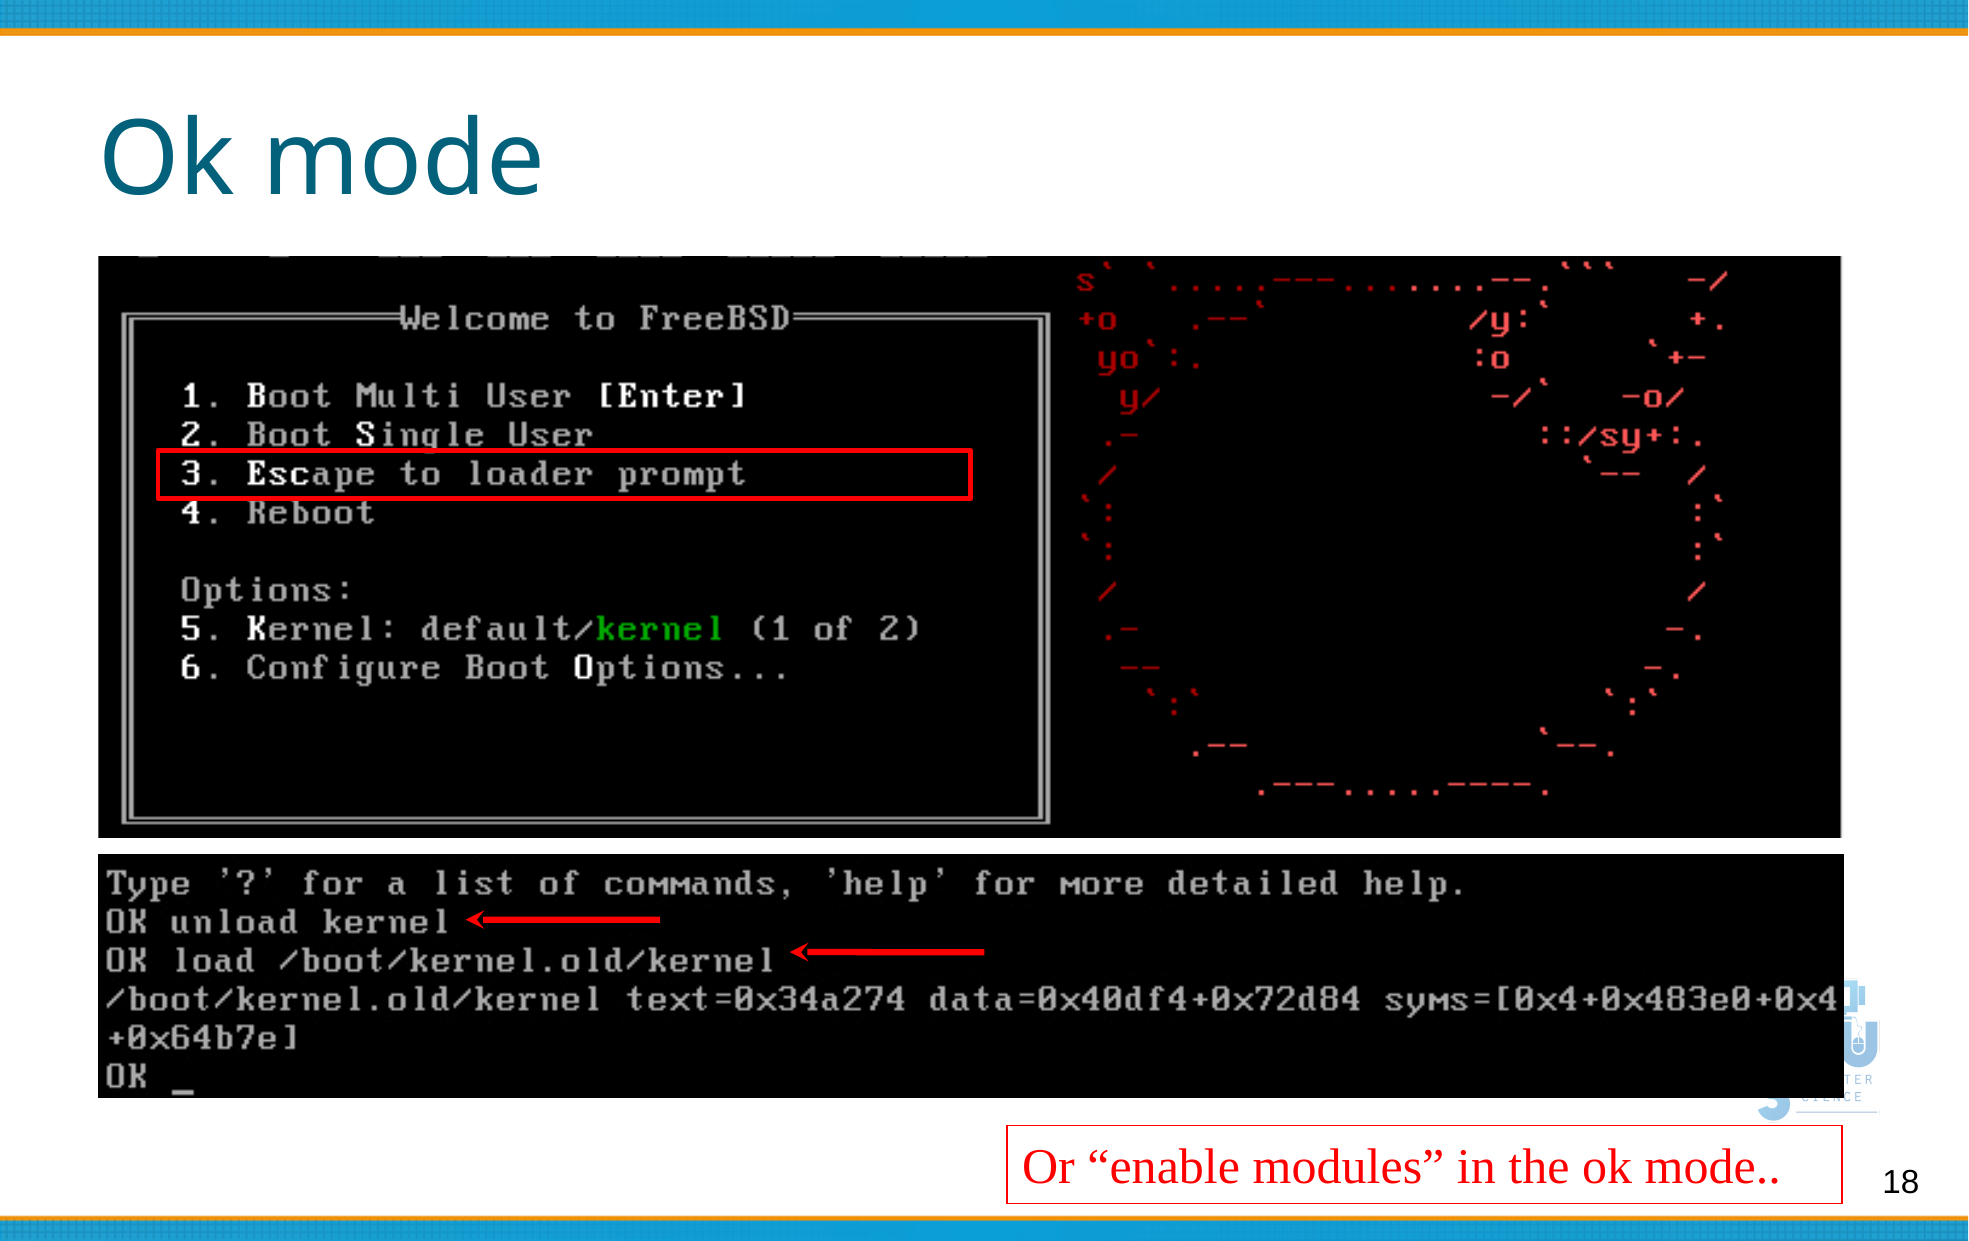

# Ok mode
Or “enable modules” in the ok mode..